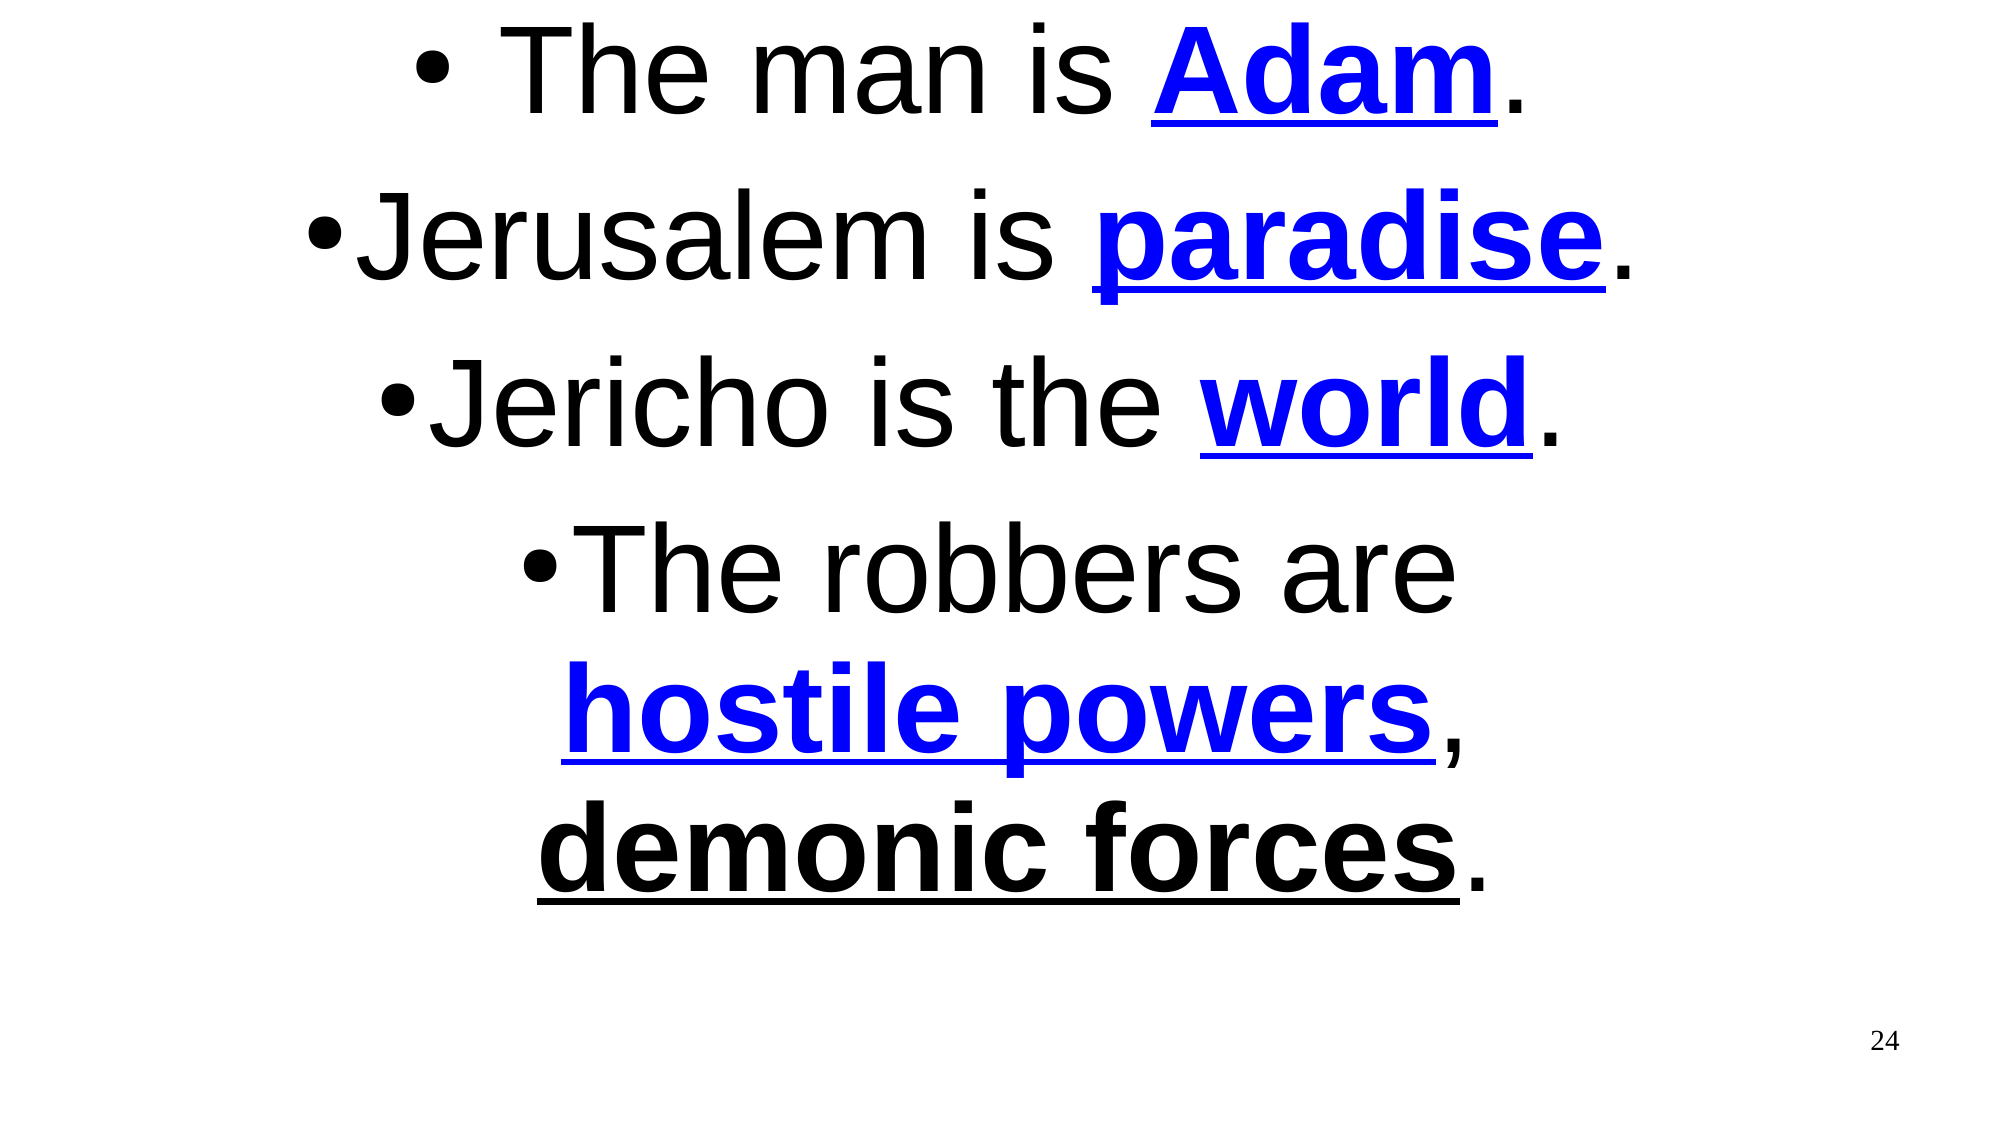

# The man is Adam.
Jerusalem is paradise.
Jericho is the world.
The robbers are
hostile powers,
demonic forces.
24